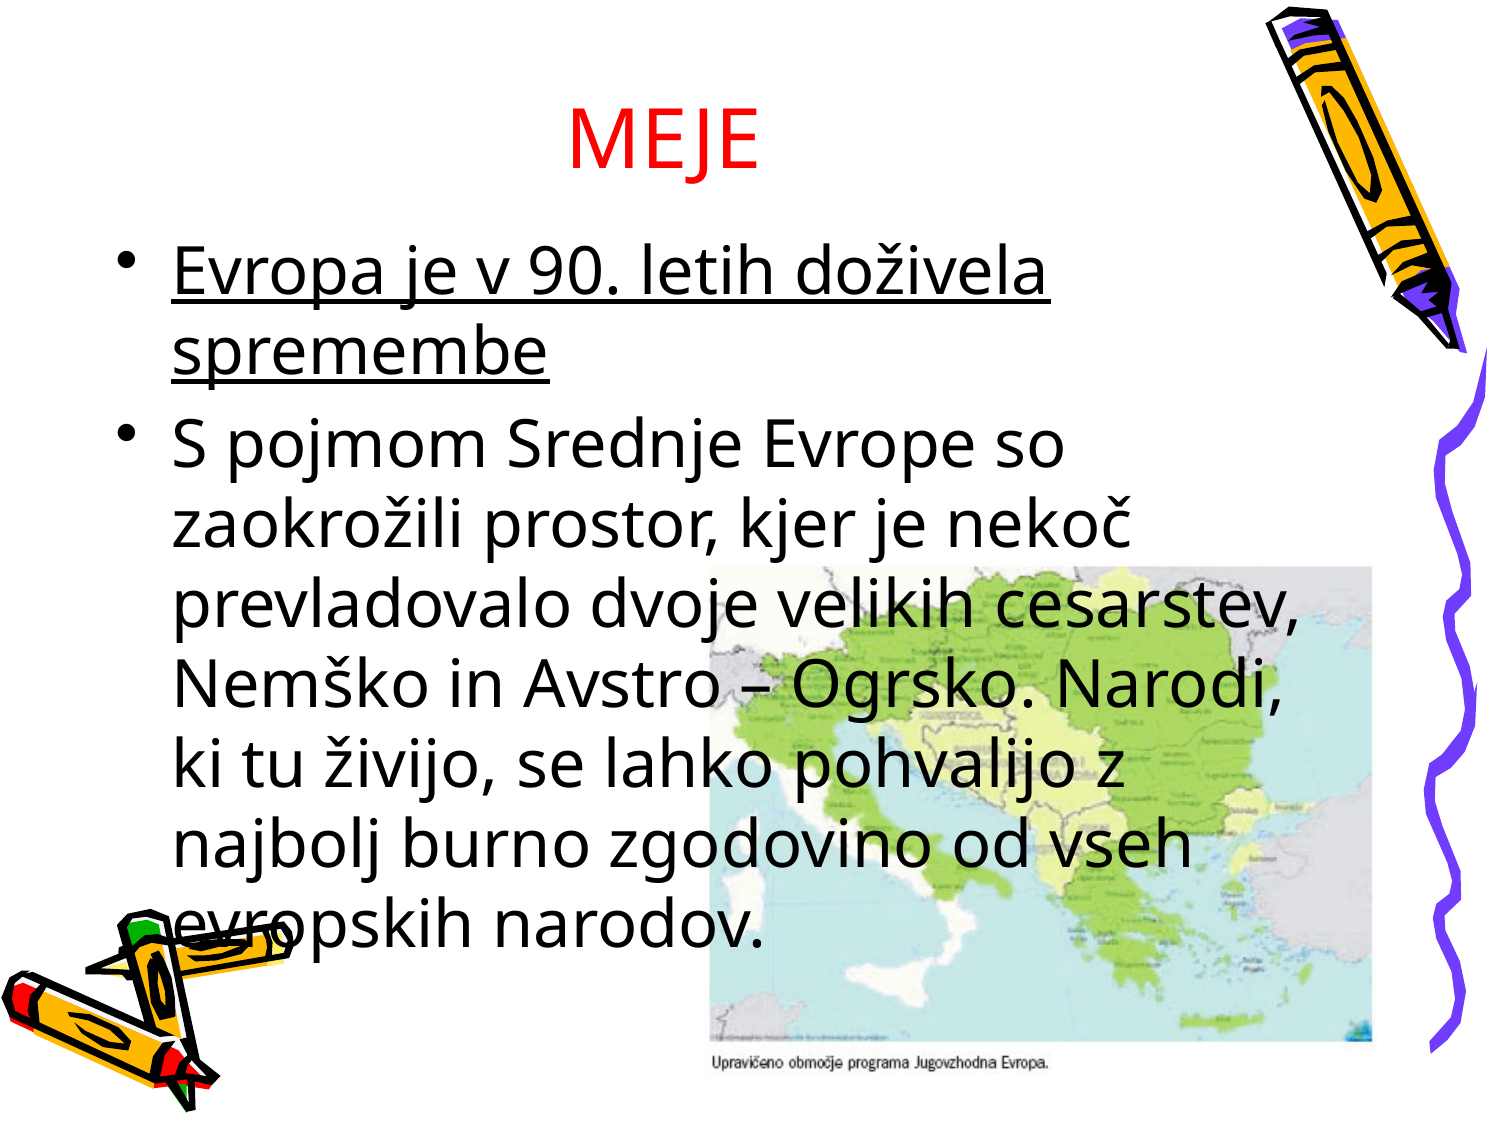

# MEJE
Evropa je v 90. letih doživela spremembe
S pojmom Srednje Evrope so zaokrožili prostor, kjer je nekoč prevladovalo dvoje velikih cesarstev, Nemško in Avstro – Ogrsko. Narodi, ki tu živijo, se lahko pohvalijo z najbolj burno zgodovino od vseh evropskih narodov.